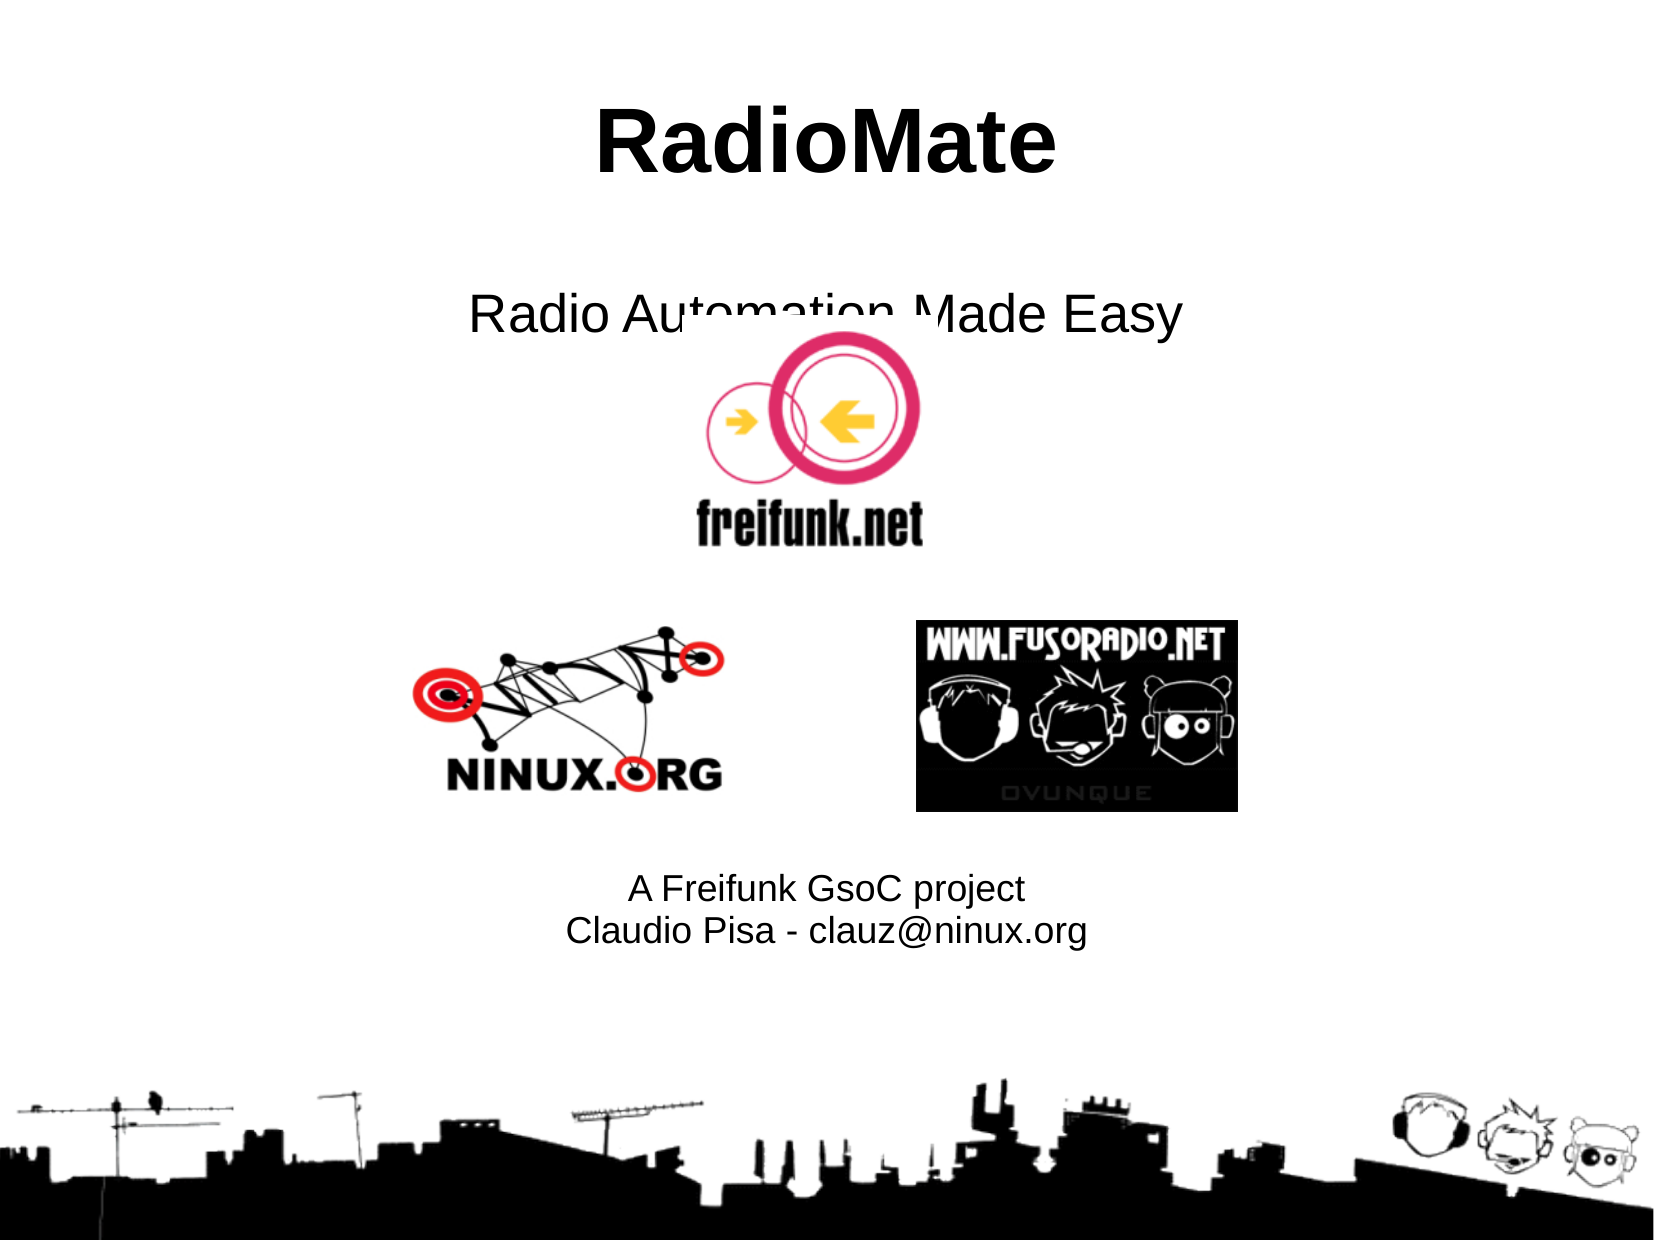

# RadioMate
Radio Automation Made Easy
A Freifunk GsoC project
Claudio Pisa - clauz@ninux.org